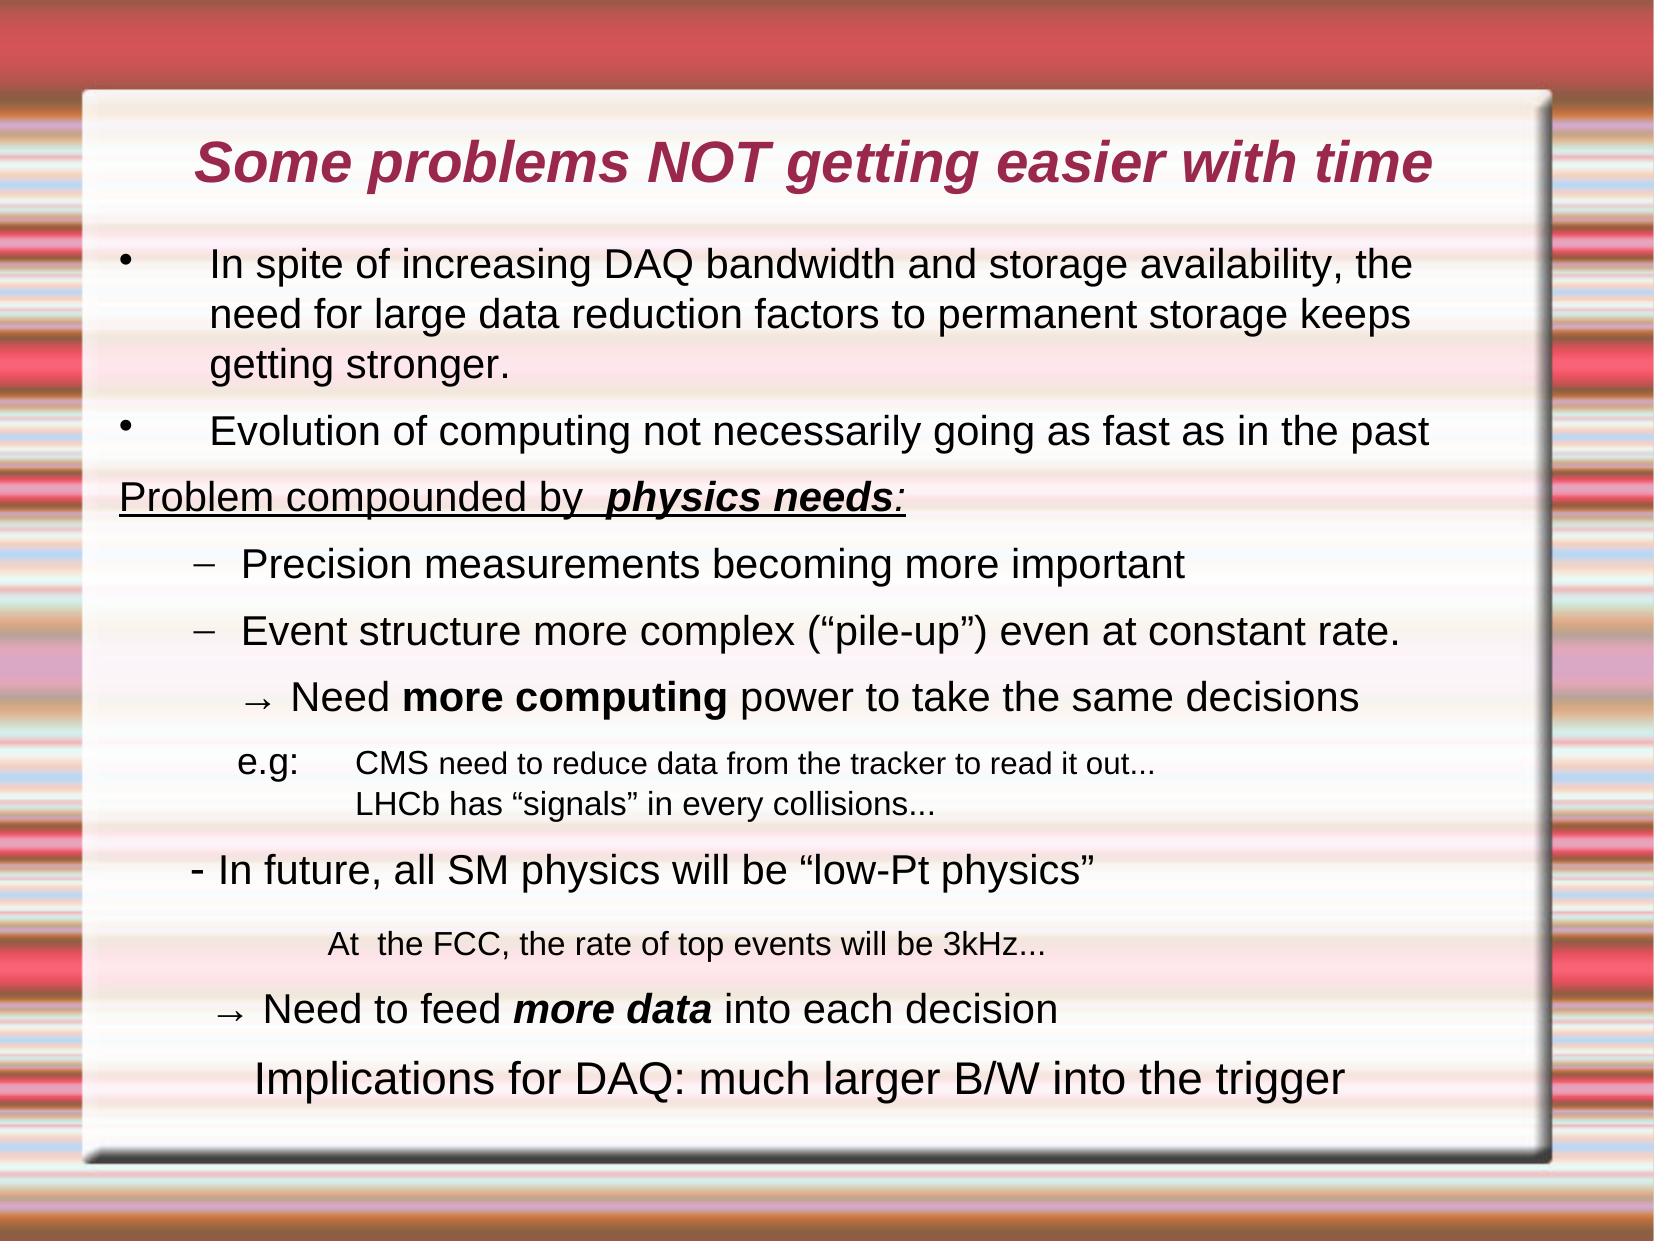

Some problems NOT getting easier with time
In spite of increasing DAQ bandwidth and storage availability, the need for large data reduction factors to permanent storage keeps getting stronger.
Evolution of computing not necessarily going as fast as in the past
Problem compounded by physics needs:
Precision measurements becoming more important
Event structure more complex (“pile-up”) even at constant rate.
	→ Need more computing power to take the same decisions
	e.g: 	CMS need to reduce data from the tracker to read it out...
		LHCb has “signals” in every collisions...
- In future, all SM physics will be “low-Pt physics”
	At the FCC, the rate of top events will be 3kHz...
→ Need to feed more data into each decision
 Implications for DAQ: much larger B/W into the trigger